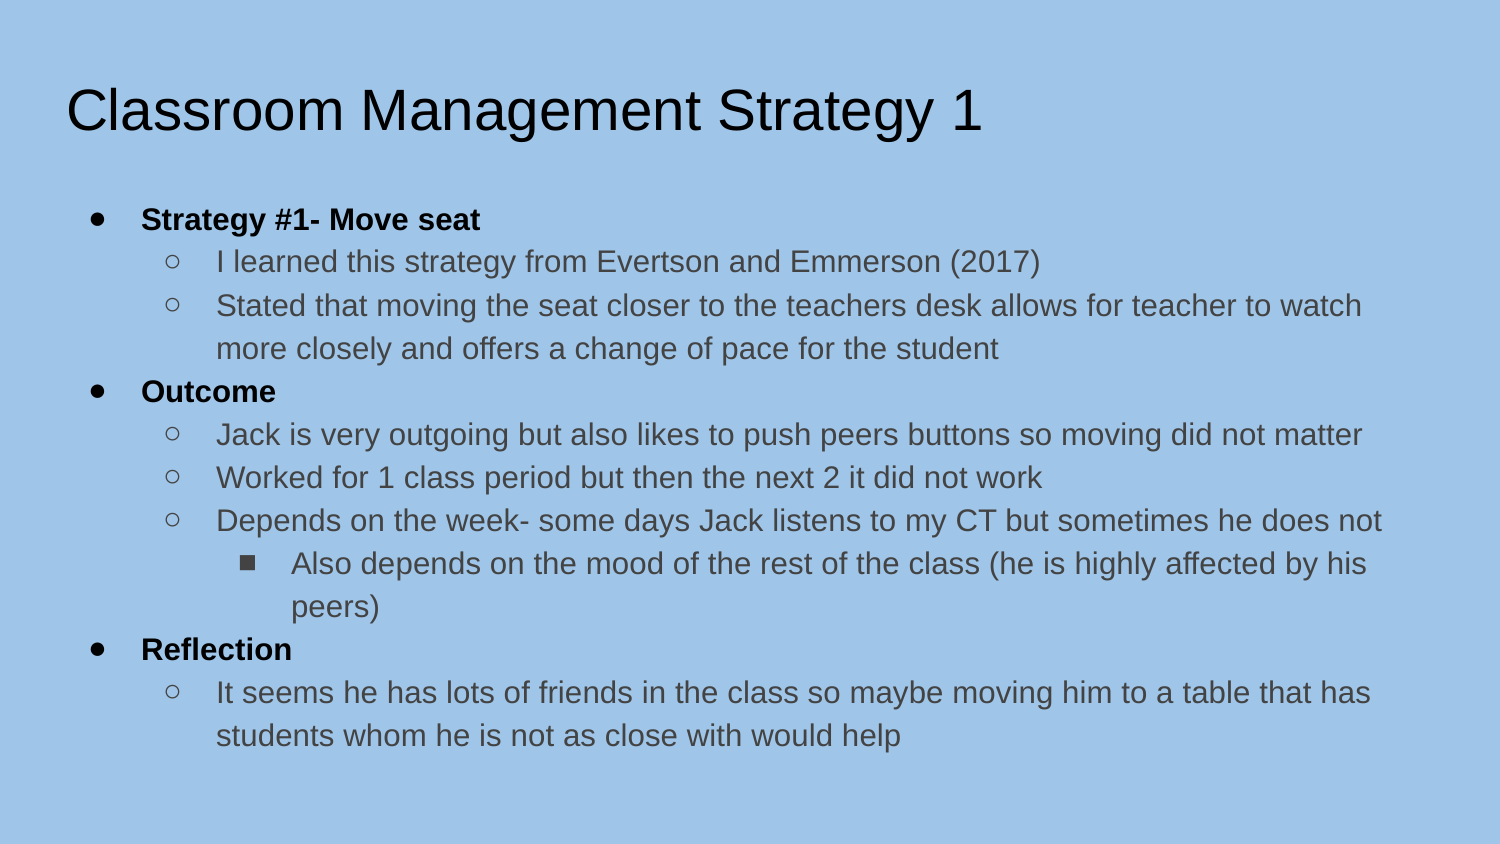

# Classroom Management Strategy 1
Strategy #1- Move seat
I learned this strategy from Evertson and Emmerson (2017)
Stated that moving the seat closer to the teachers desk allows for teacher to watch more closely and offers a change of pace for the student
Outcome
Jack is very outgoing but also likes to push peers buttons so moving did not matter
Worked for 1 class period but then the next 2 it did not work
Depends on the week- some days Jack listens to my CT but sometimes he does not
Also depends on the mood of the rest of the class (he is highly affected by his peers)
Reflection
It seems he has lots of friends in the class so maybe moving him to a table that has students whom he is not as close with would help